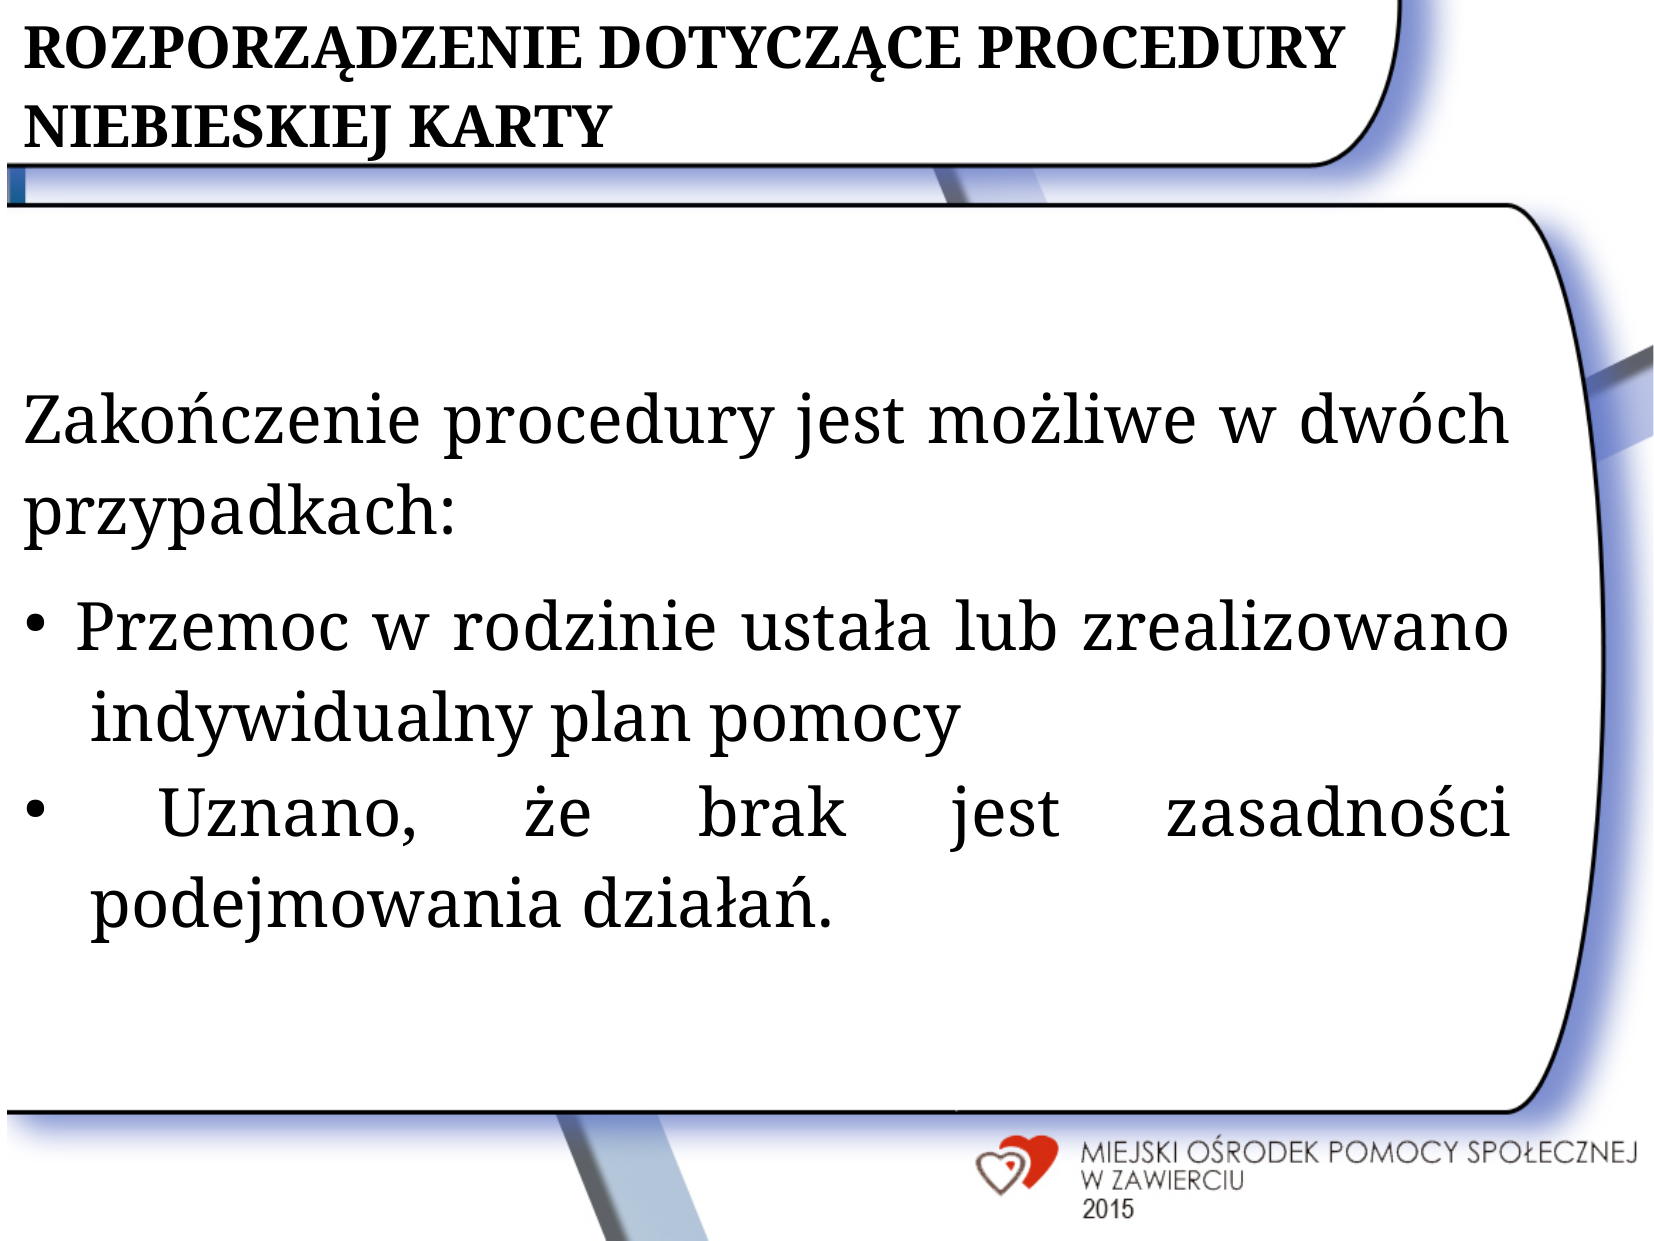

# ROZPORZĄDZENIE DOTYCZĄCE PROCEDURY NIEBIESKIEJ KARTY
Zakończenie procedury jest możliwe w dwóch przypadkach:
 Przemoc w rodzinie ustała lub zrealizowano indywidualny plan pomocy
 Uznano, że brak jest zasadności podejmowania działań.